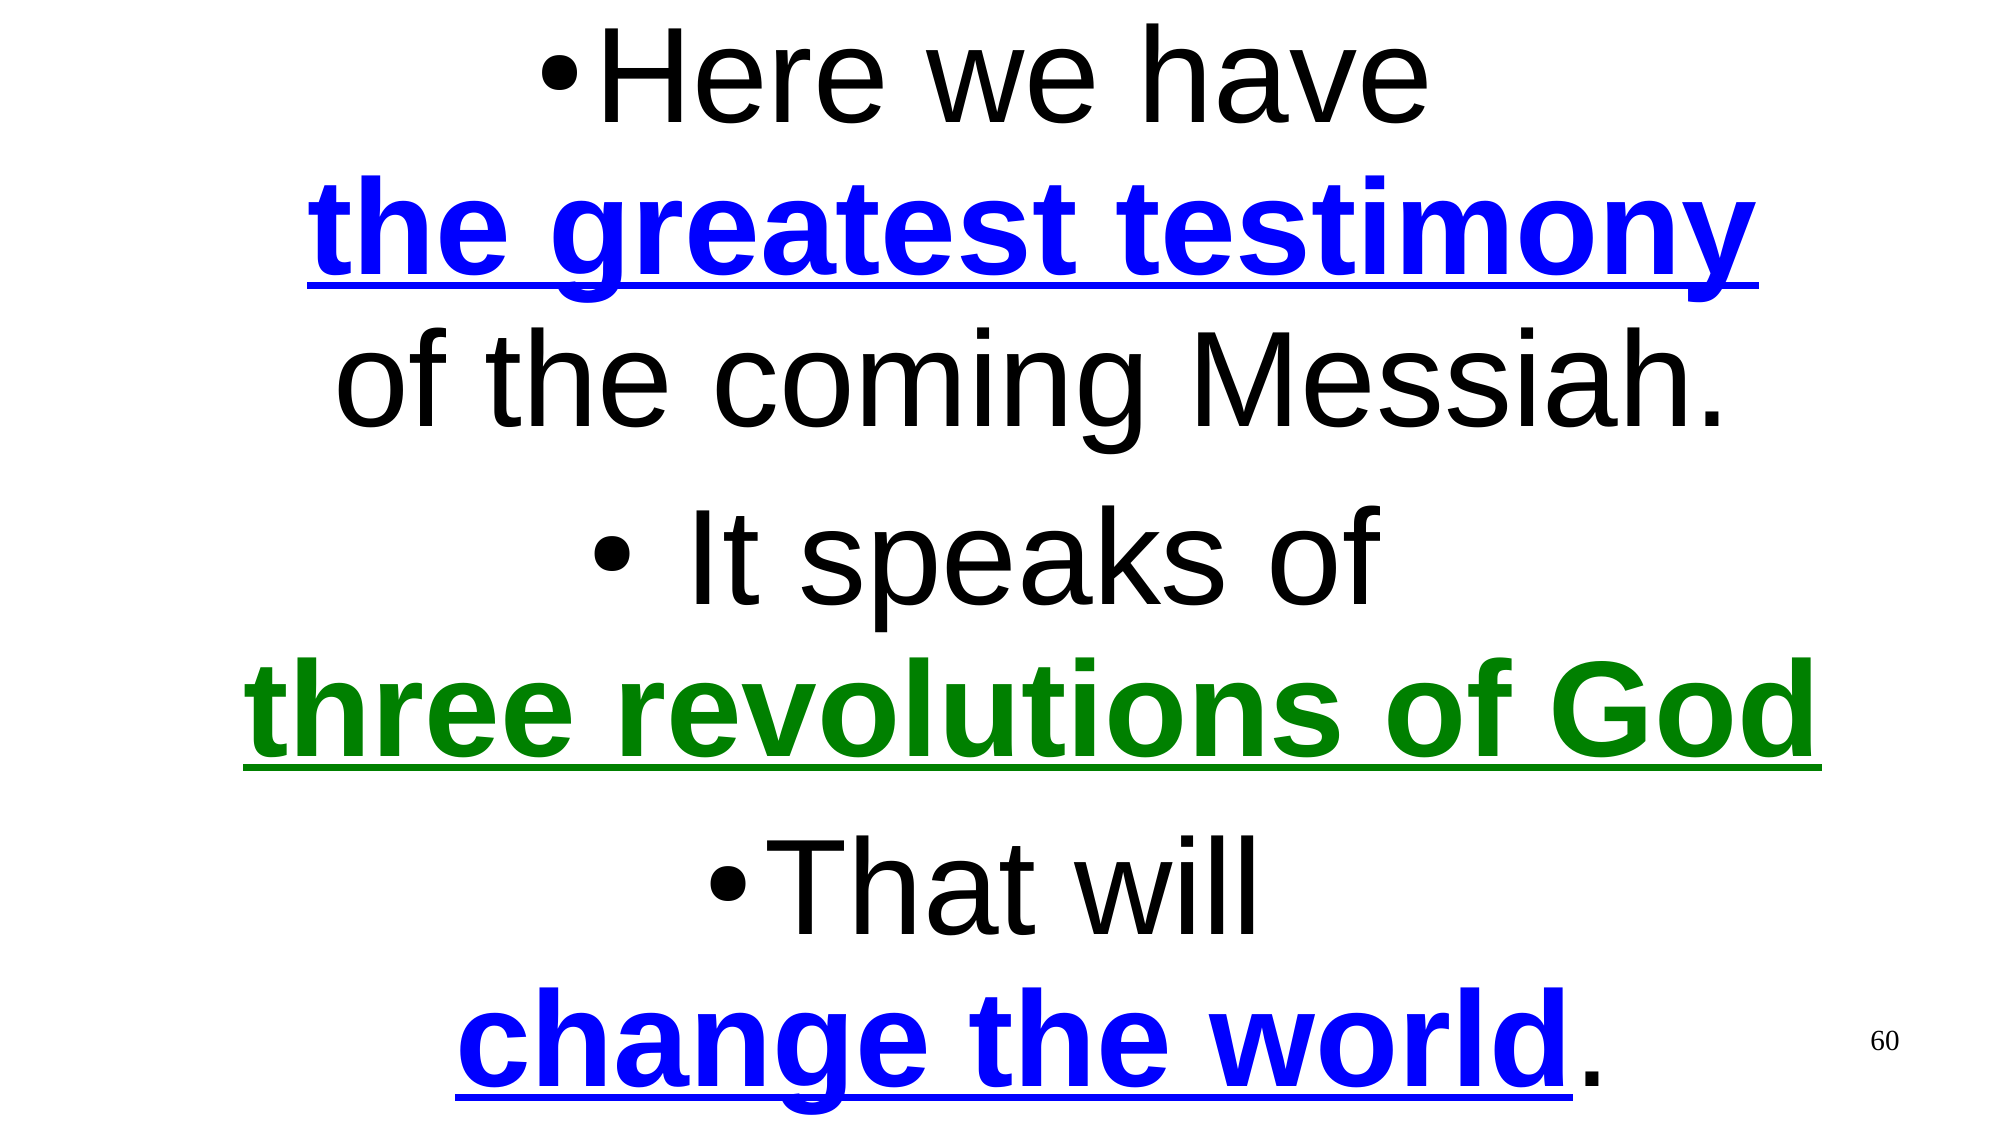

# Here we have the greatest testimony of the coming Messiah.
 It speaks of
three revolutions of God
That will
change the world.
60